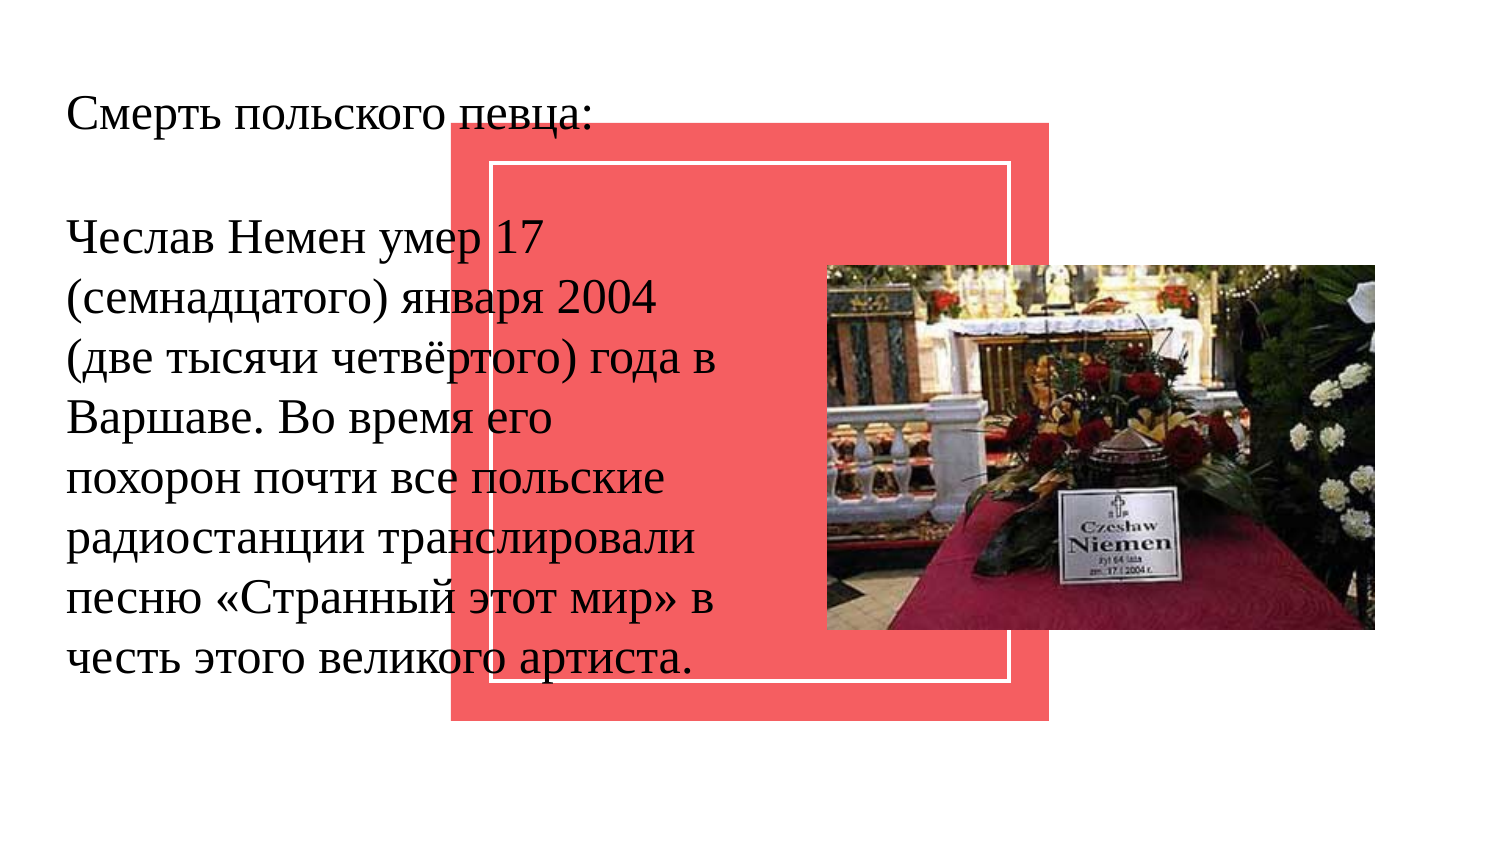

# Смерть польского певца:
Чеслав Немен умер 17 (семнадцатого) января 2004 (две тысячи четвёртого) года в Варшаве. Во время его похорон почти все польские радиостанции транслировали песню «Странный этот мир» в честь этого великого артиста.